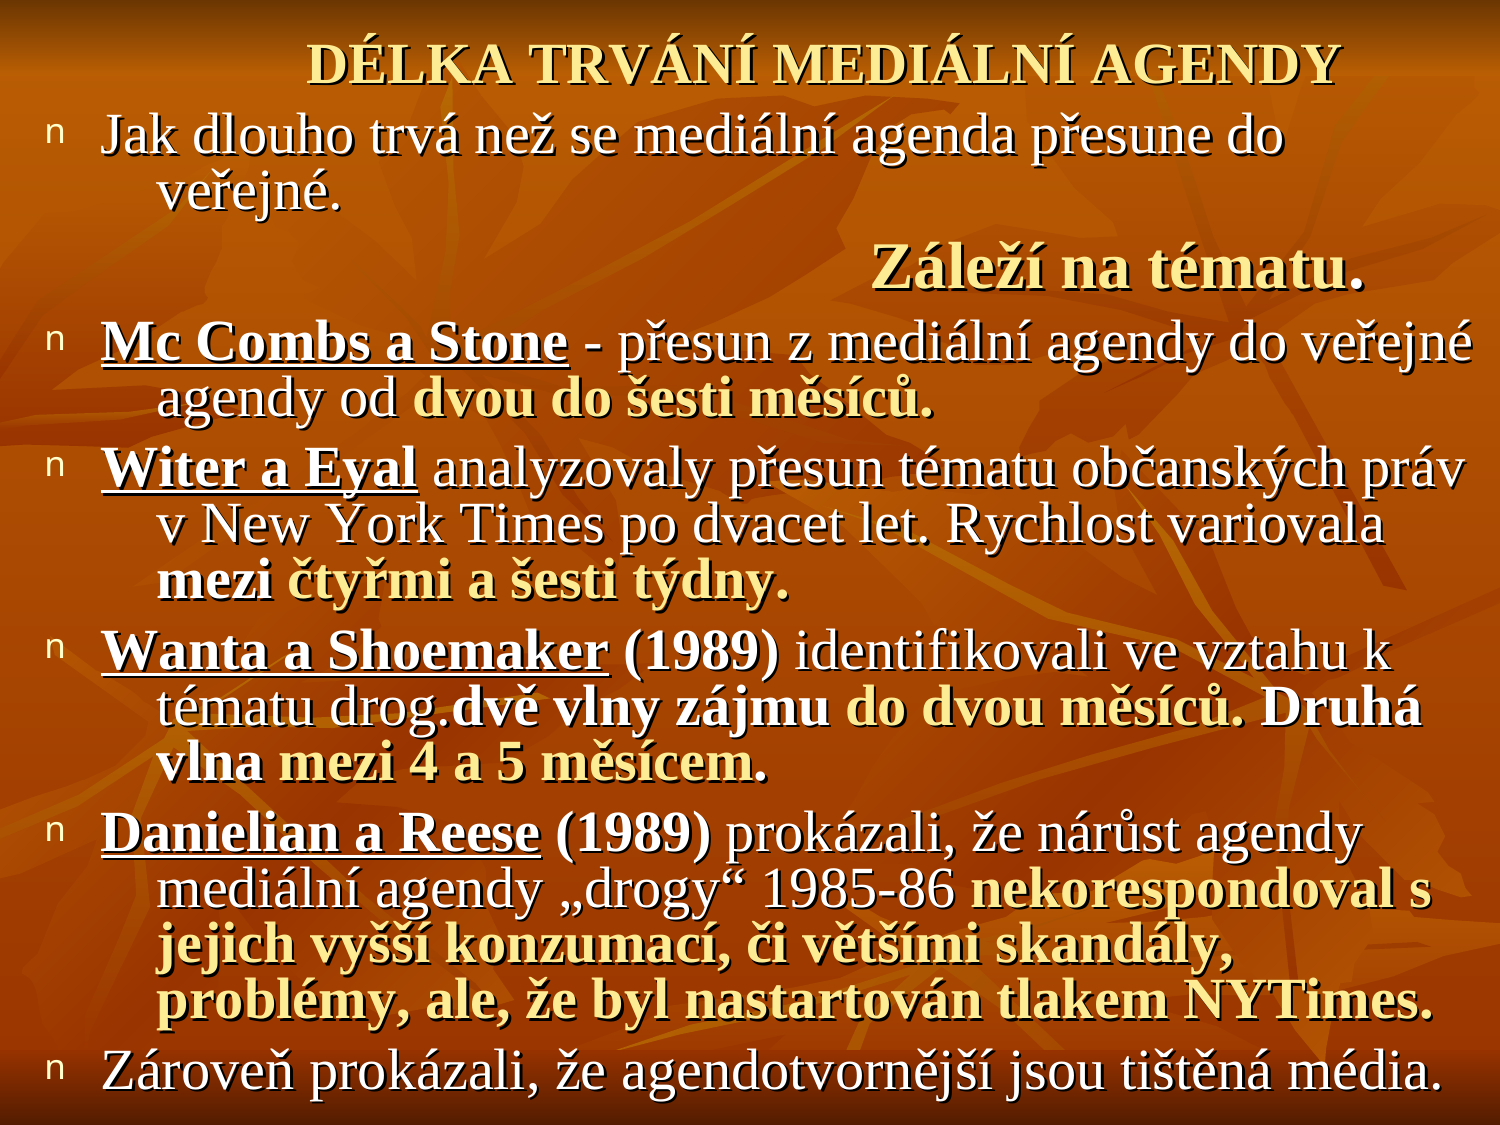

# DÉLKA TRVÁNÍ MEDIÁLNÍ AGENDY
Jak dlouho trvá než se mediální agenda přesune do veřejné.
		Záleží na tématu.
Mc Combs a Stone - přesun z mediální agendy do veřejné agendy od dvou do šesti měsíců.
Witer a Eyal analyzovaly přesun tématu občanských práv v New York Times po dvacet let. Rychlost variovala mezi čtyřmi a šesti týdny.
Wanta a Shoemaker (1989) identifikovali ve vztahu k tématu drog.dvě vlny zájmu do dvou měsíců. Druhá vlna mezi 4 a 5 měsícem.
Danielian a Reese (1989) prokázali, že nárůst agendy mediální agendy „drogy“ 1985-86 nekorespondoval s jejich vyšší konzumací, či většími skandály, problémy, ale, že byl nastartován tlakem NYTimes.
Zároveň prokázali, že agendotvornější jsou tištěná média.